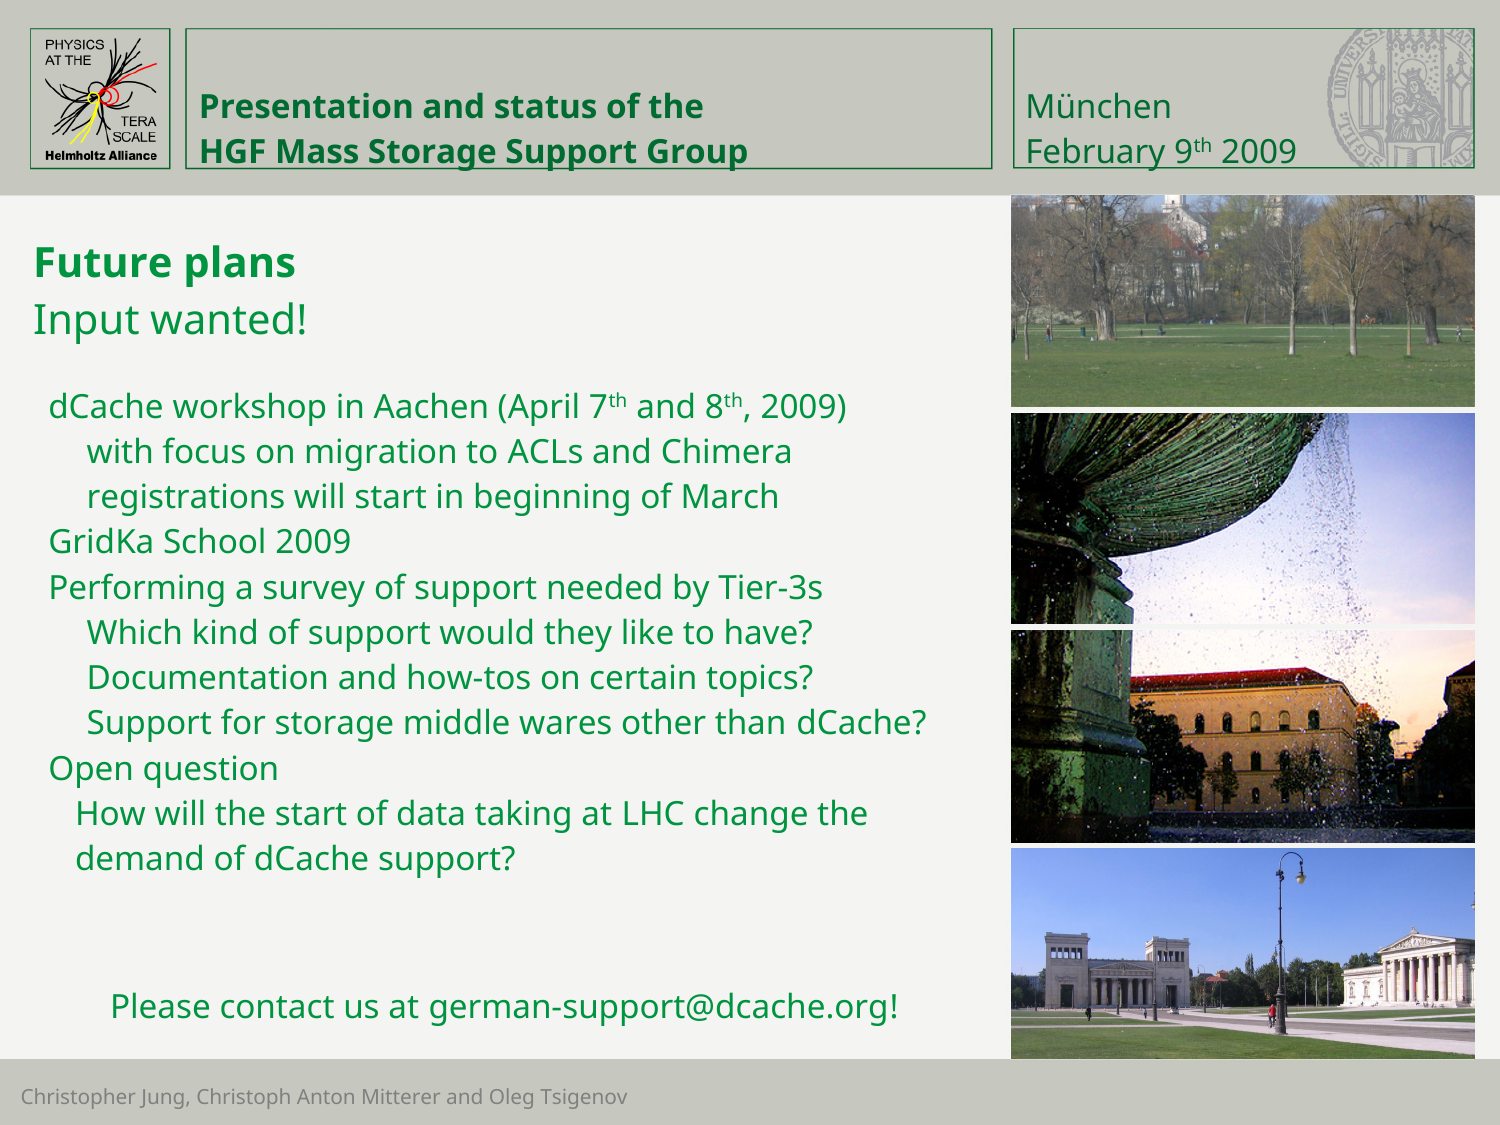

München
February 9th 2009
Presentation and status of the
HGF Mass Storage Support Group
Future plans
Input wanted!
dCache workshop in Aachen (April 7th and 8th, 2009)‏
with focus on migration to ACLs and Chimera
registrations will start in beginning of March
GridKa School 2009
Performing a survey of support needed by Tier-3s
Which kind of support would they like to have?
Documentation and how-tos on certain topics?
Support for storage middle wares other than dCache?
Open question
How will the start of data taking at LHC change the demand of dCache support?
Please contact us at german-support@dcache.org!
Christopher Jung, Christoph Anton Mitterer and Oleg Tsigenov